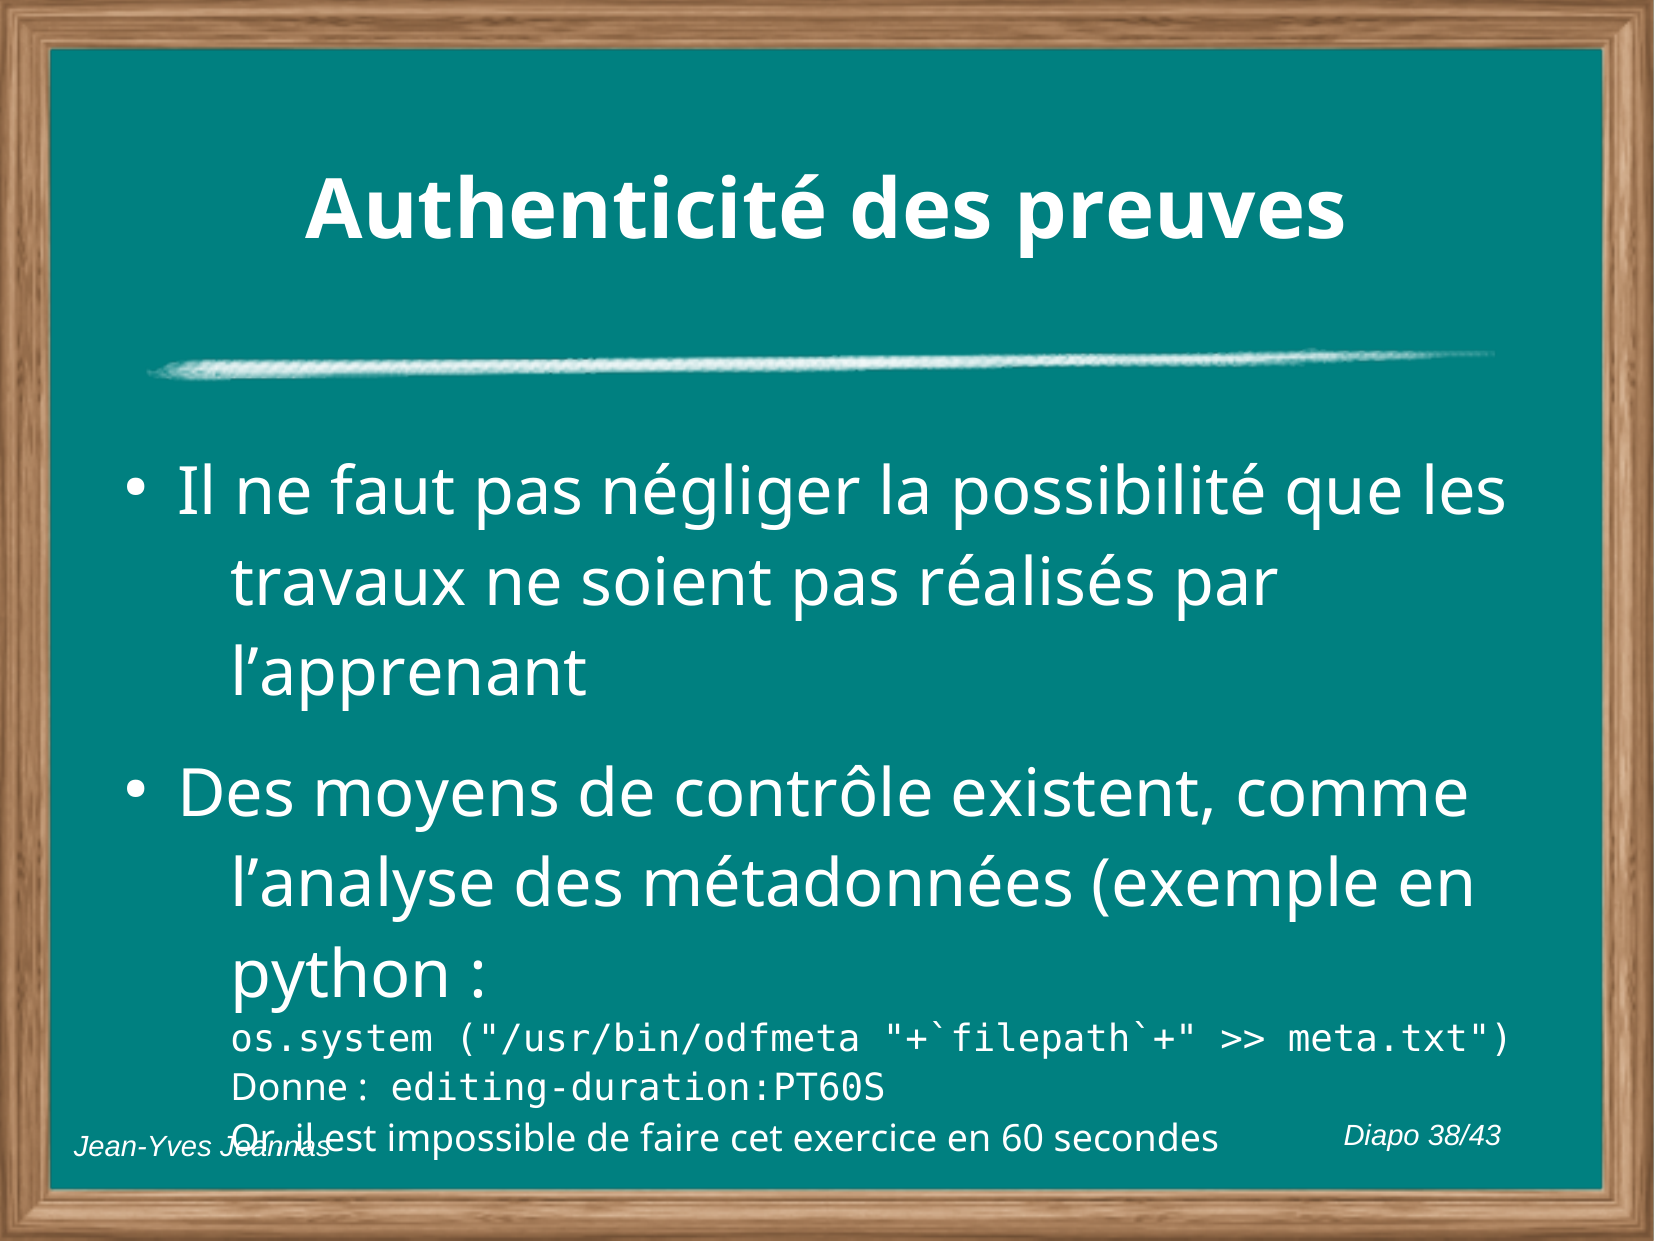

# Authenticité des preuves
Il ne faut pas négliger la possibilité que les travaux ne soient pas réalisés par l’apprenant
Des moyens de contrôle existent, comme l’analyse des métadonnées (exemple en python :
os.system ("/usr/bin/odfmeta "+`filepath`+" >> meta.txt")
Donne : editing-duration:PT60S
Or, il est impossible de faire cet exercice en 60 secondes